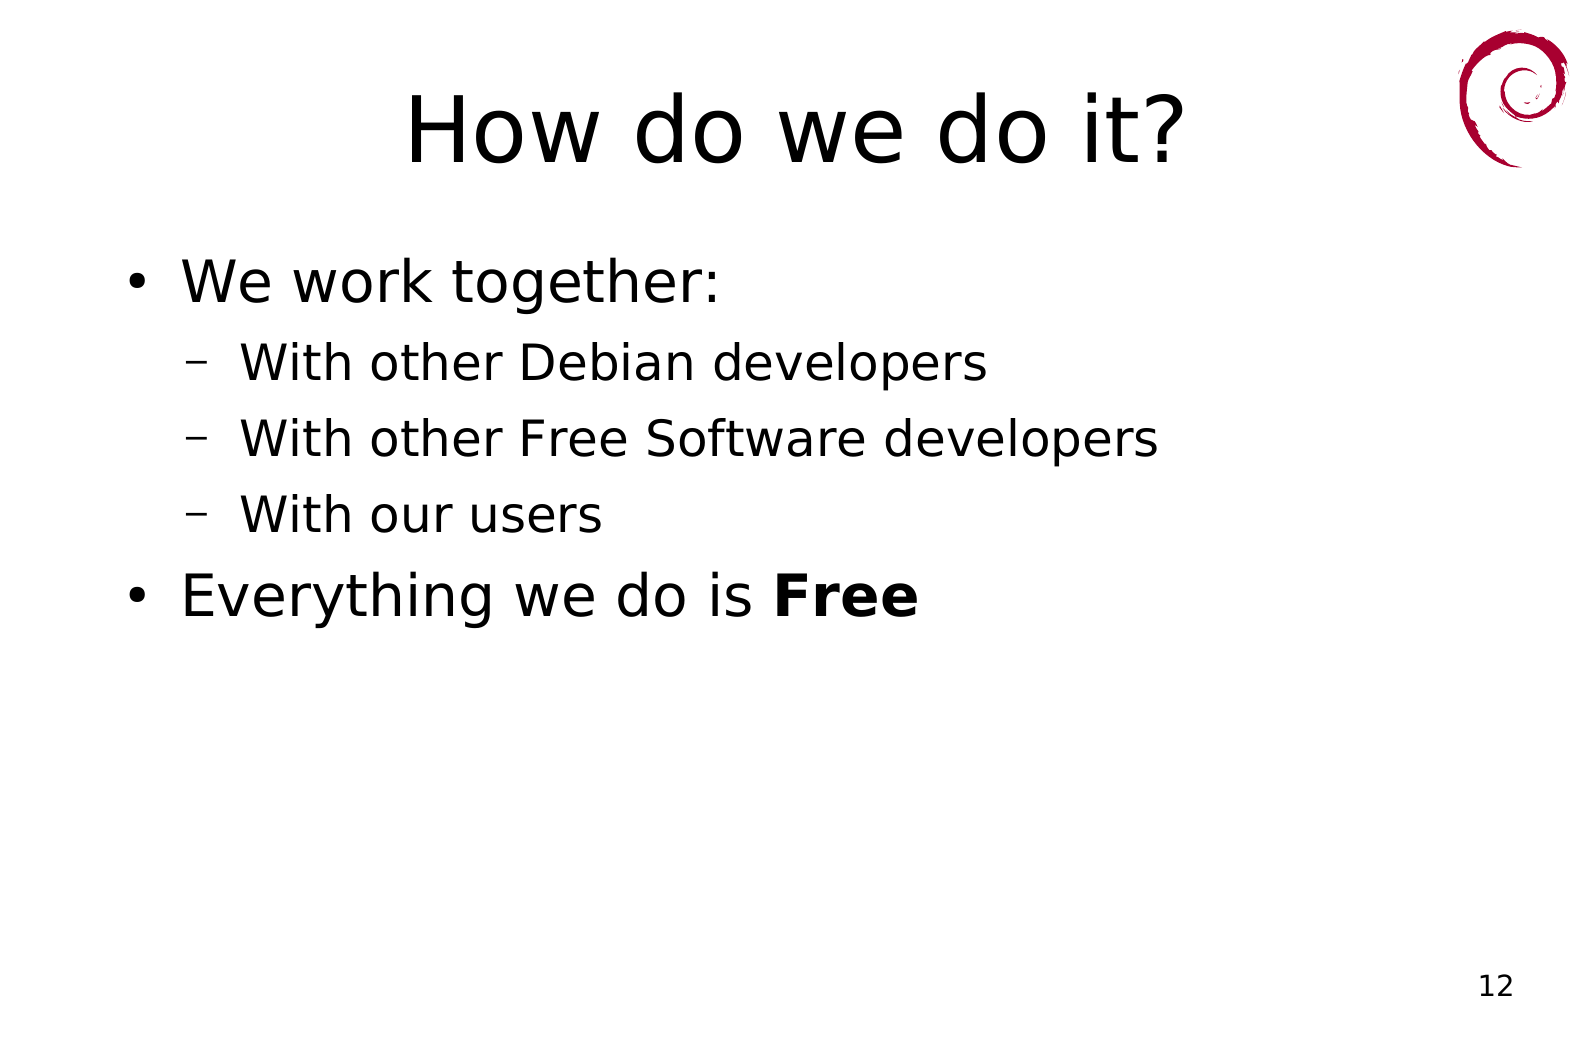

# How do we do it?
We work together:
With other Debian developers
With other Free Software developers
With our users
Everything we do is Free
12